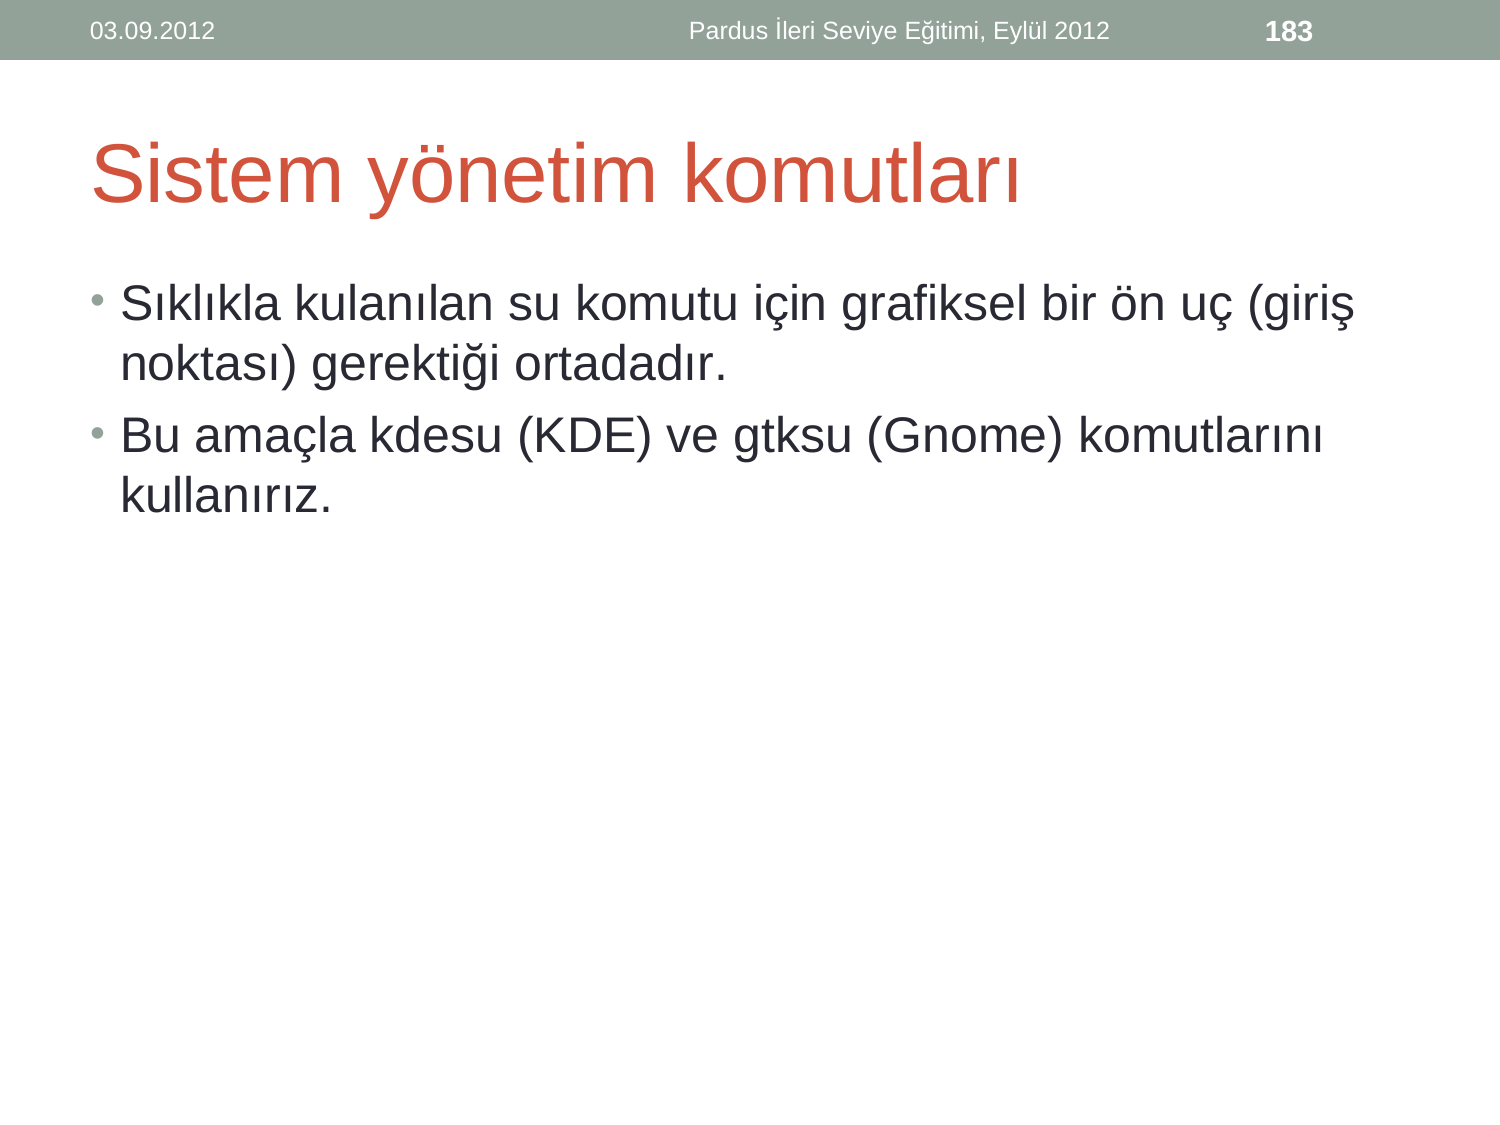

03.09.2012
Pardus İleri Seviye Eğitimi, Eylül 2012
# Sistem yönetim komutları
Sıklıkla kulanılan su komutu için grafiksel bir ön uç (giriş noktası) gerektiği ortadadır.
Bu amaçla kdesu (KDE) ve gtksu (Gnome) komutlarını kullanırız.